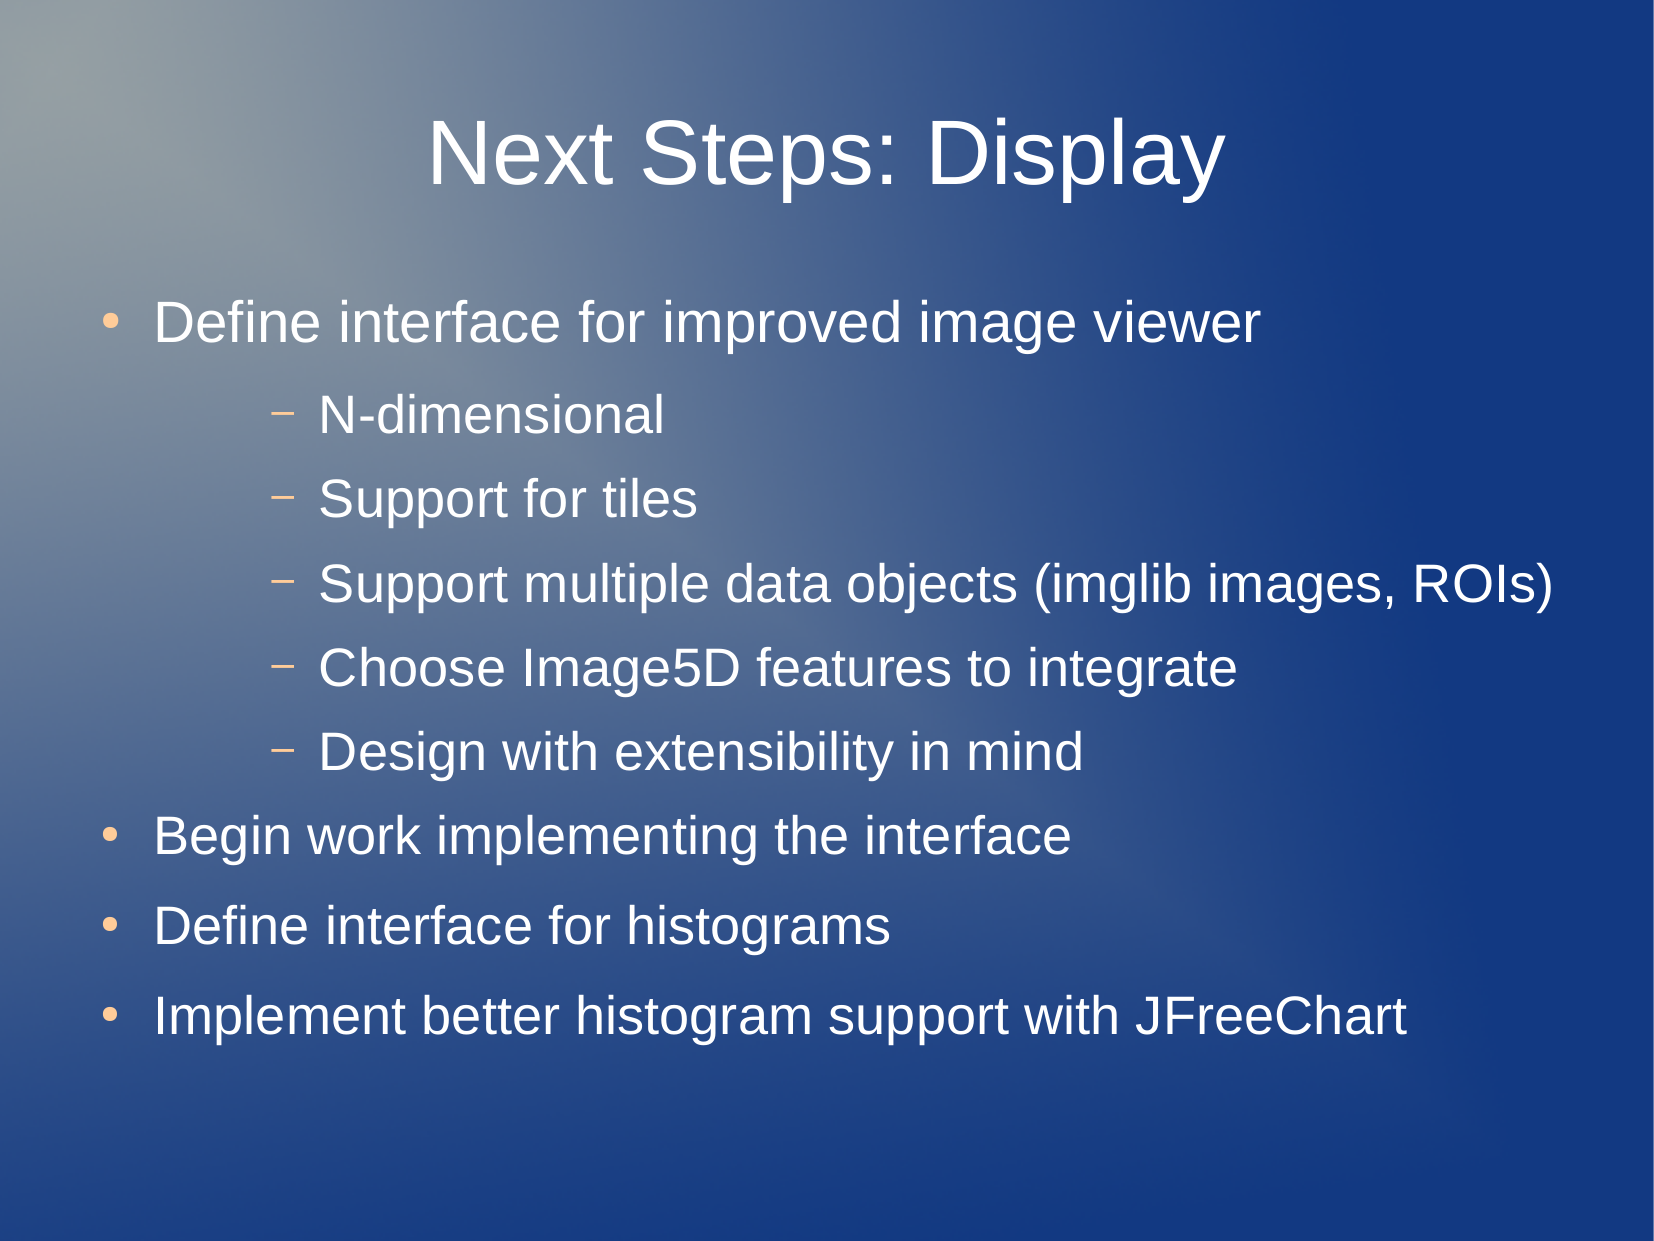

# Next Steps: Display
Define interface for improved image viewer
N-dimensional
Support for tiles
Support multiple data objects (imglib images, ROIs)
Choose Image5D features to integrate
Design with extensibility in mind
Begin work implementing the interface
Define interface for histograms
Implement better histogram support with JFreeChart